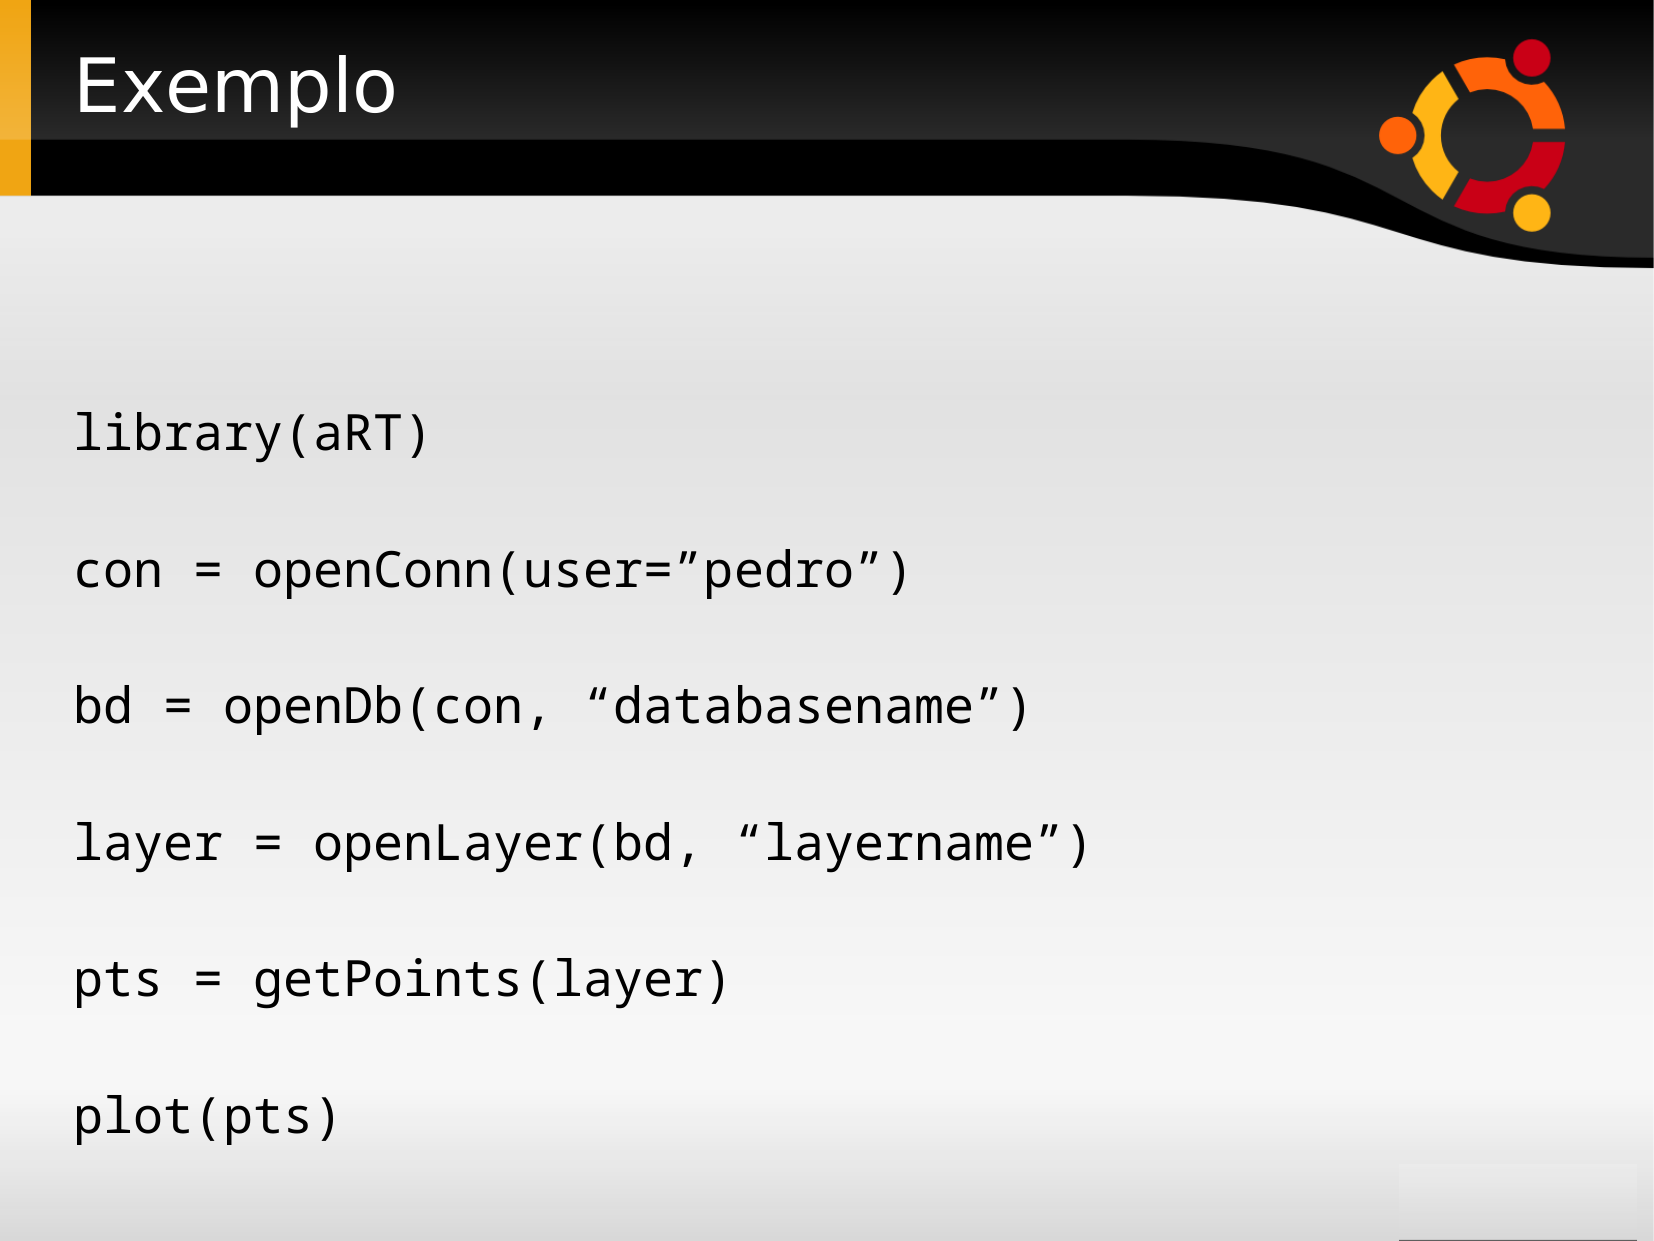

Exemplo
library(aRT)
con = openConn(user=”pedro”)
bd = openDb(con, “databasename”)
layer = openLayer(bd, “layername”)
pts = getPoints(layer)
plot(pts)